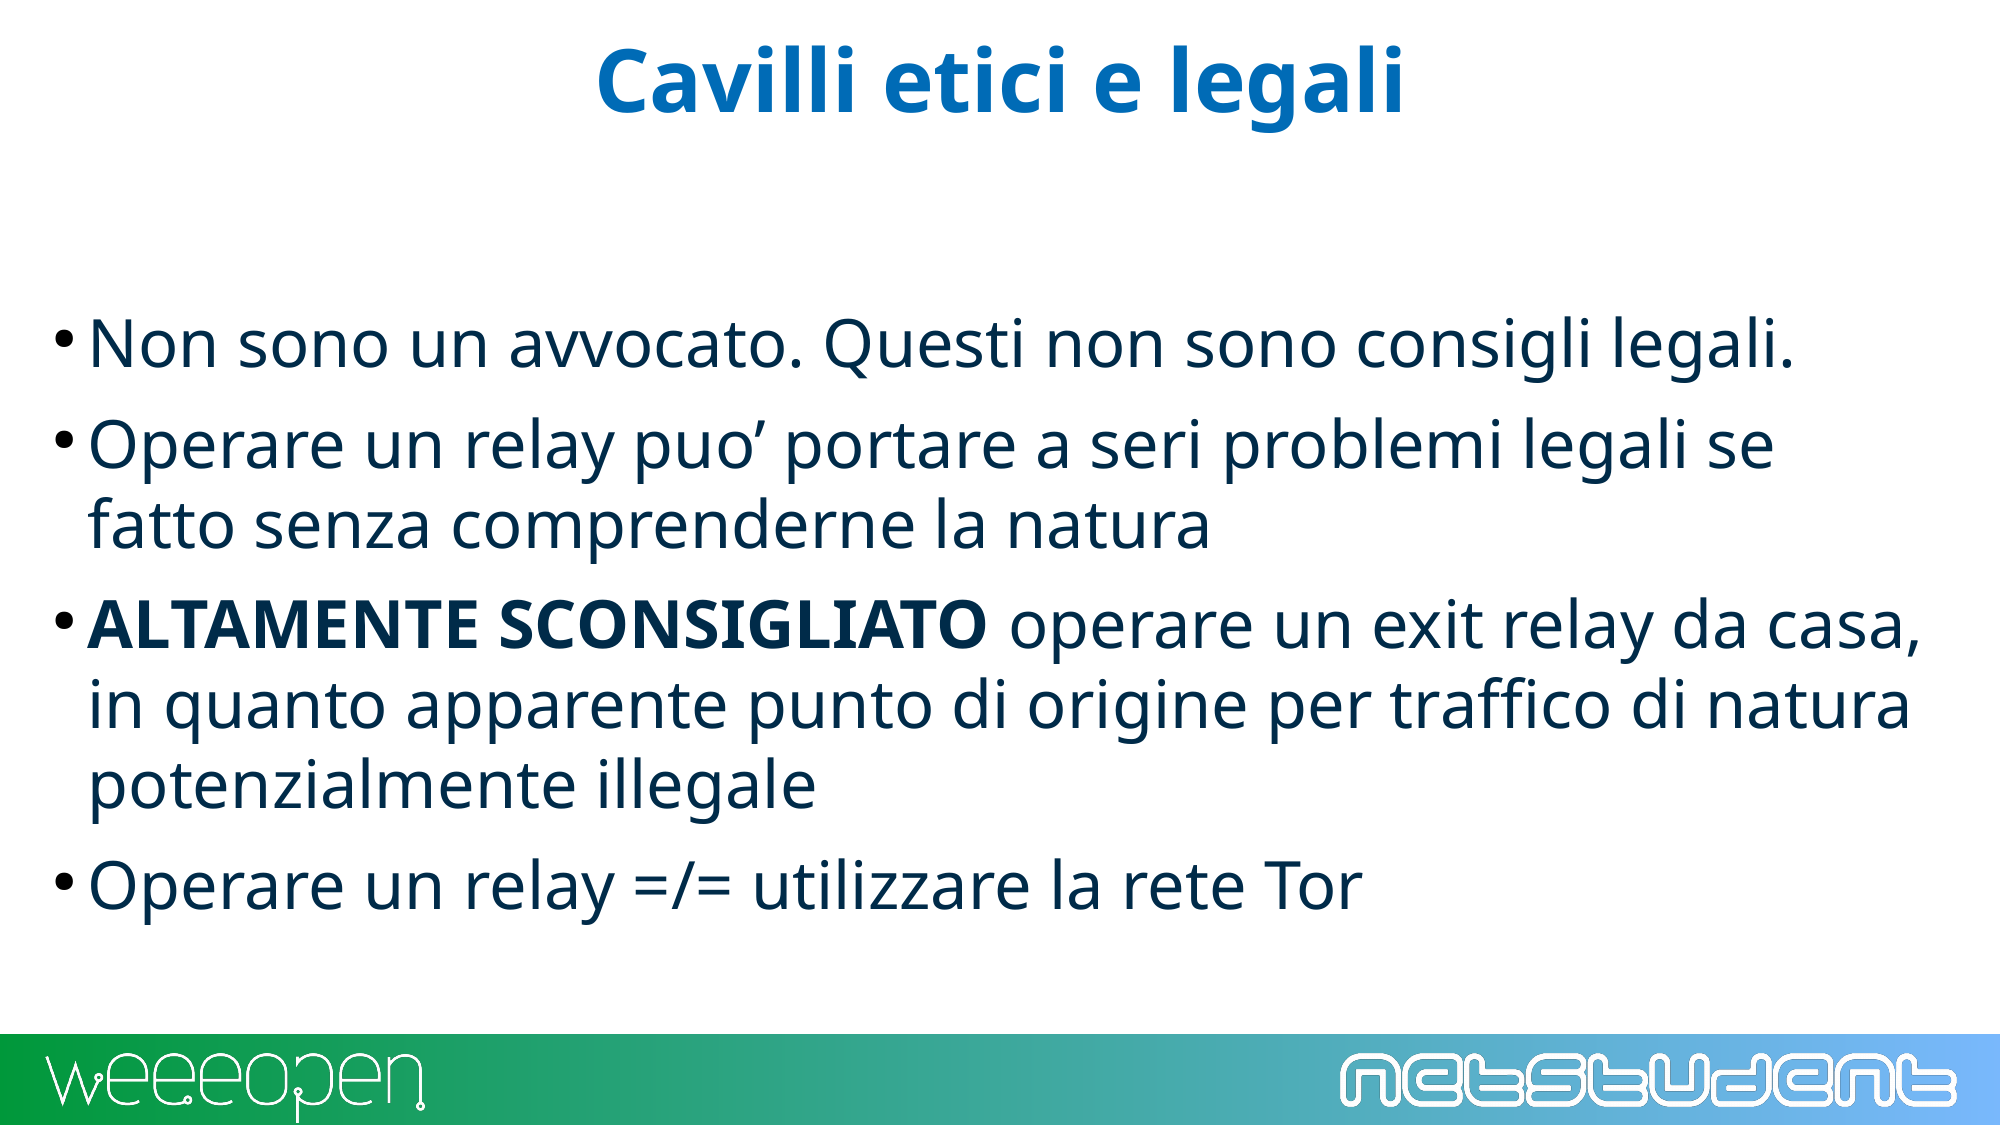

# Cavilli etici e legali
Non sono un avvocato. Questi non sono consigli legali.
Operare un relay puo’ portare a seri problemi legali se fatto senza comprenderne la natura
ALTAMENTE SCONSIGLIATO operare un exit relay da casa, in quanto apparente punto di origine per traffico di natura potenzialmente illegale
Operare un relay =/= utilizzare la rete Tor